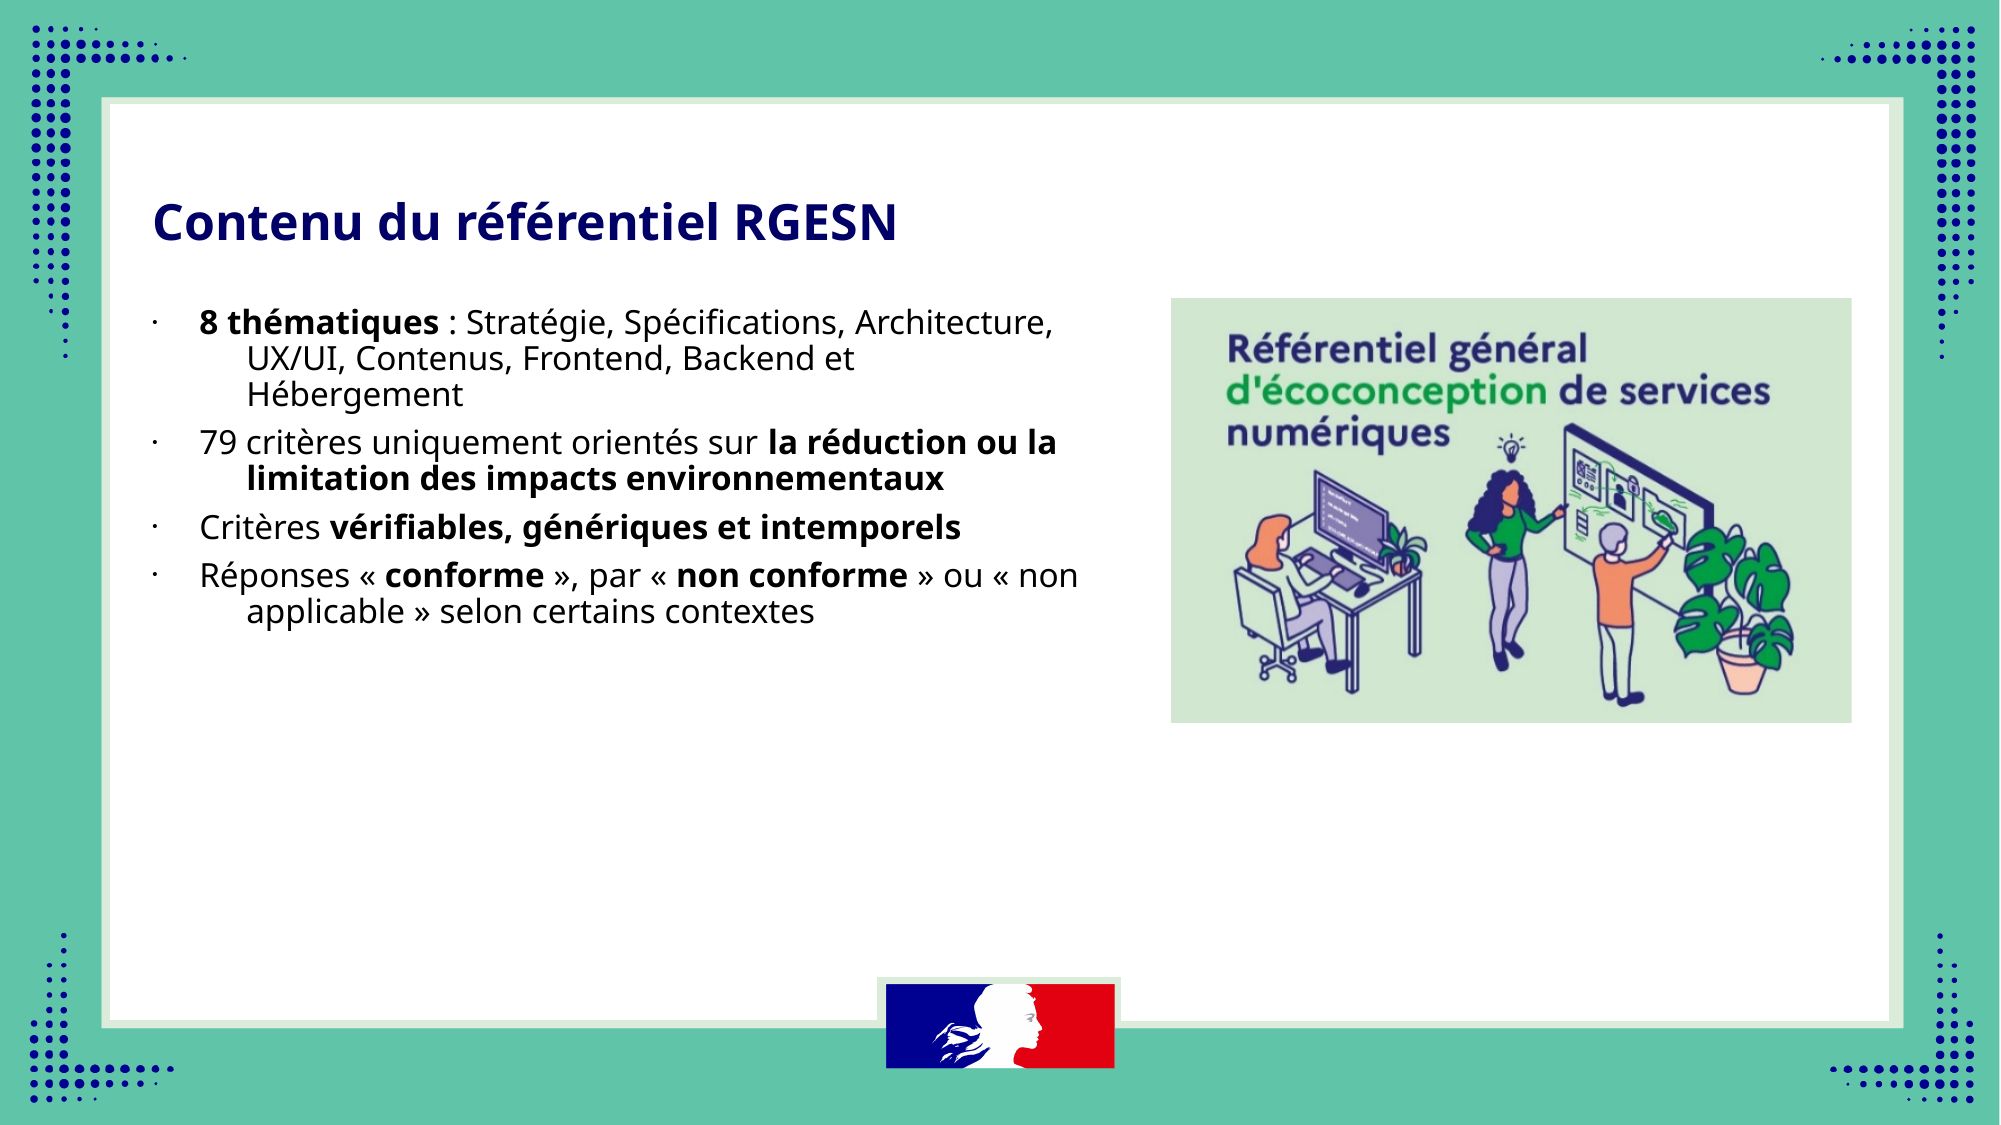

# Contenu du référentiel RGESN
8 thématiques : Stratégie, Spécifications, Architecture, UX/UI, Contenus, Frontend, Backend et Hébergement
79 critères uniquement orientés sur la réduction ou la limitation des impacts environnementaux
Critères vérifiables, génériques et intemporels
Réponses « conforme », par « non conforme » ou « non applicable » selon certains contextes